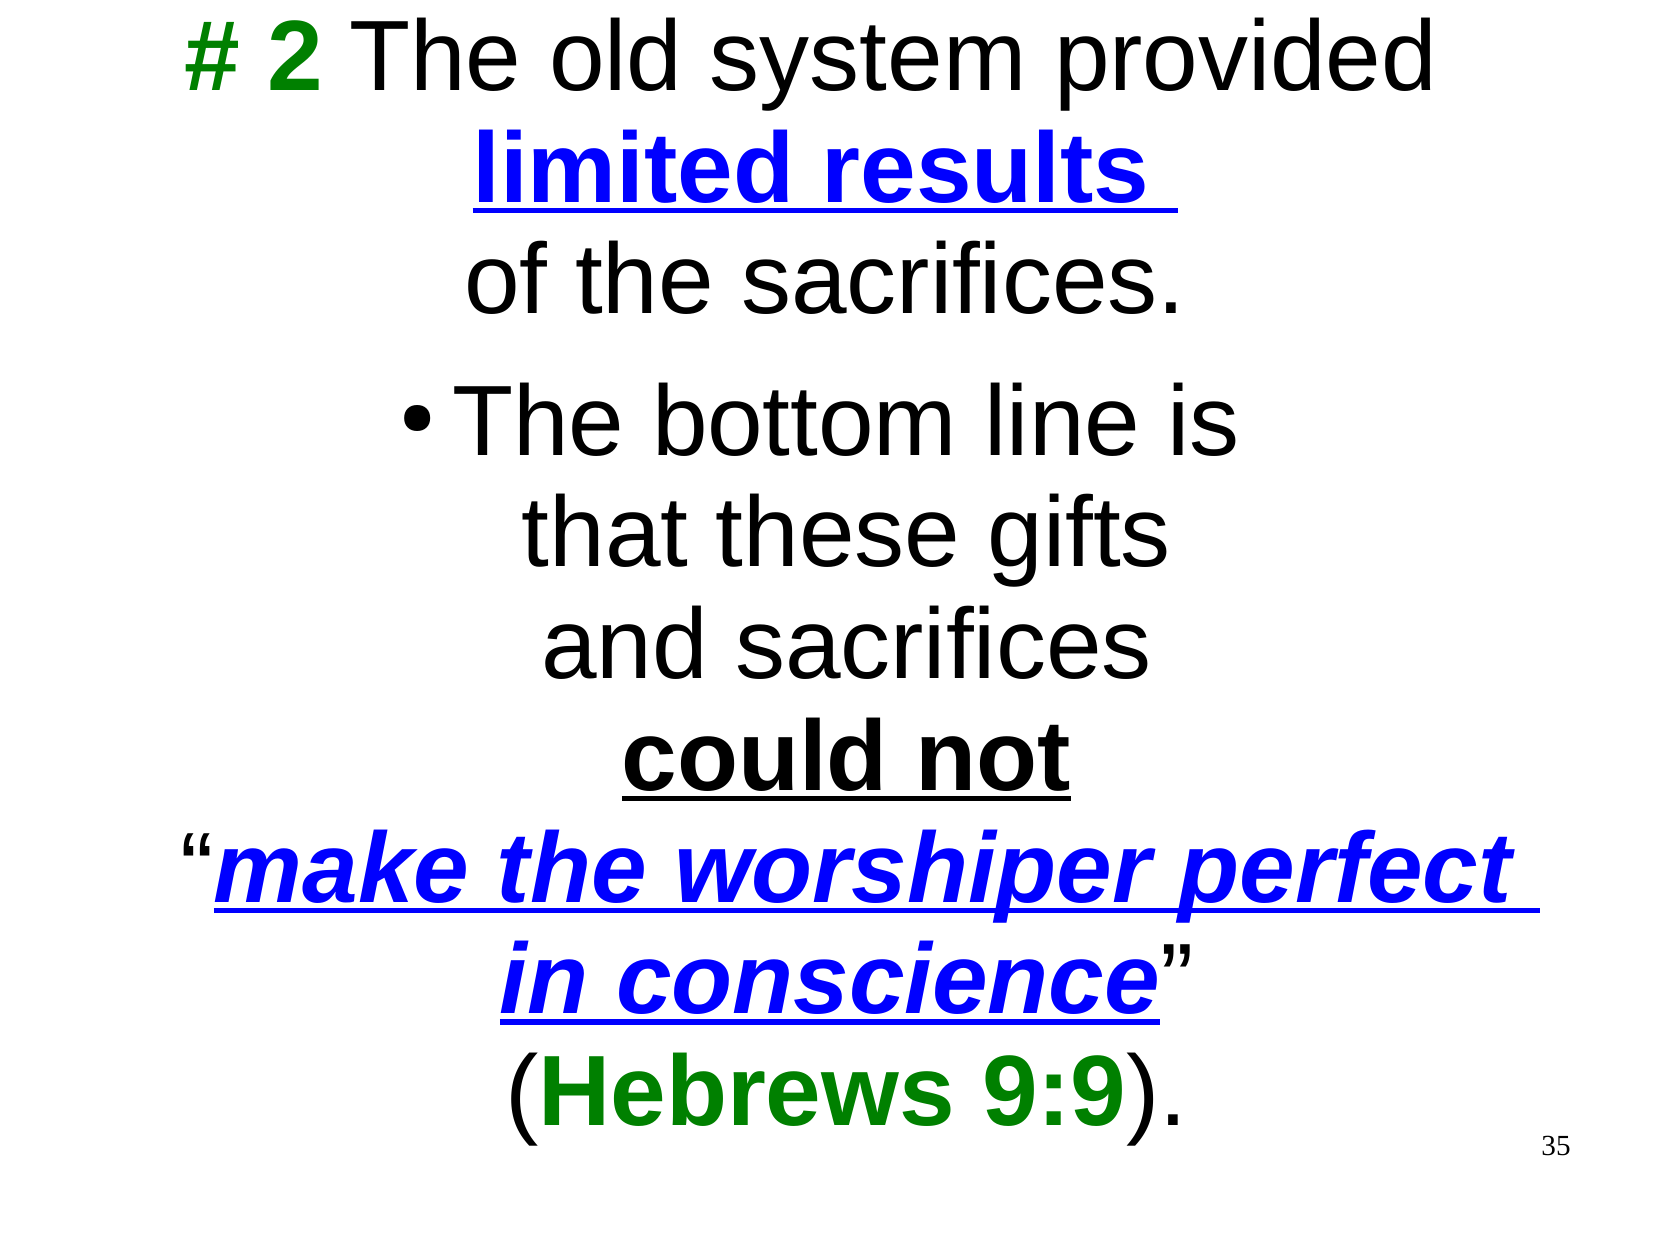

# # 2 The old system provided limited results of the sacrifices.
The bottom line is
that these gifts
and sacrifices
could not
“make the worshiper perfect
in conscience”
(Hebrews 9:9).
35